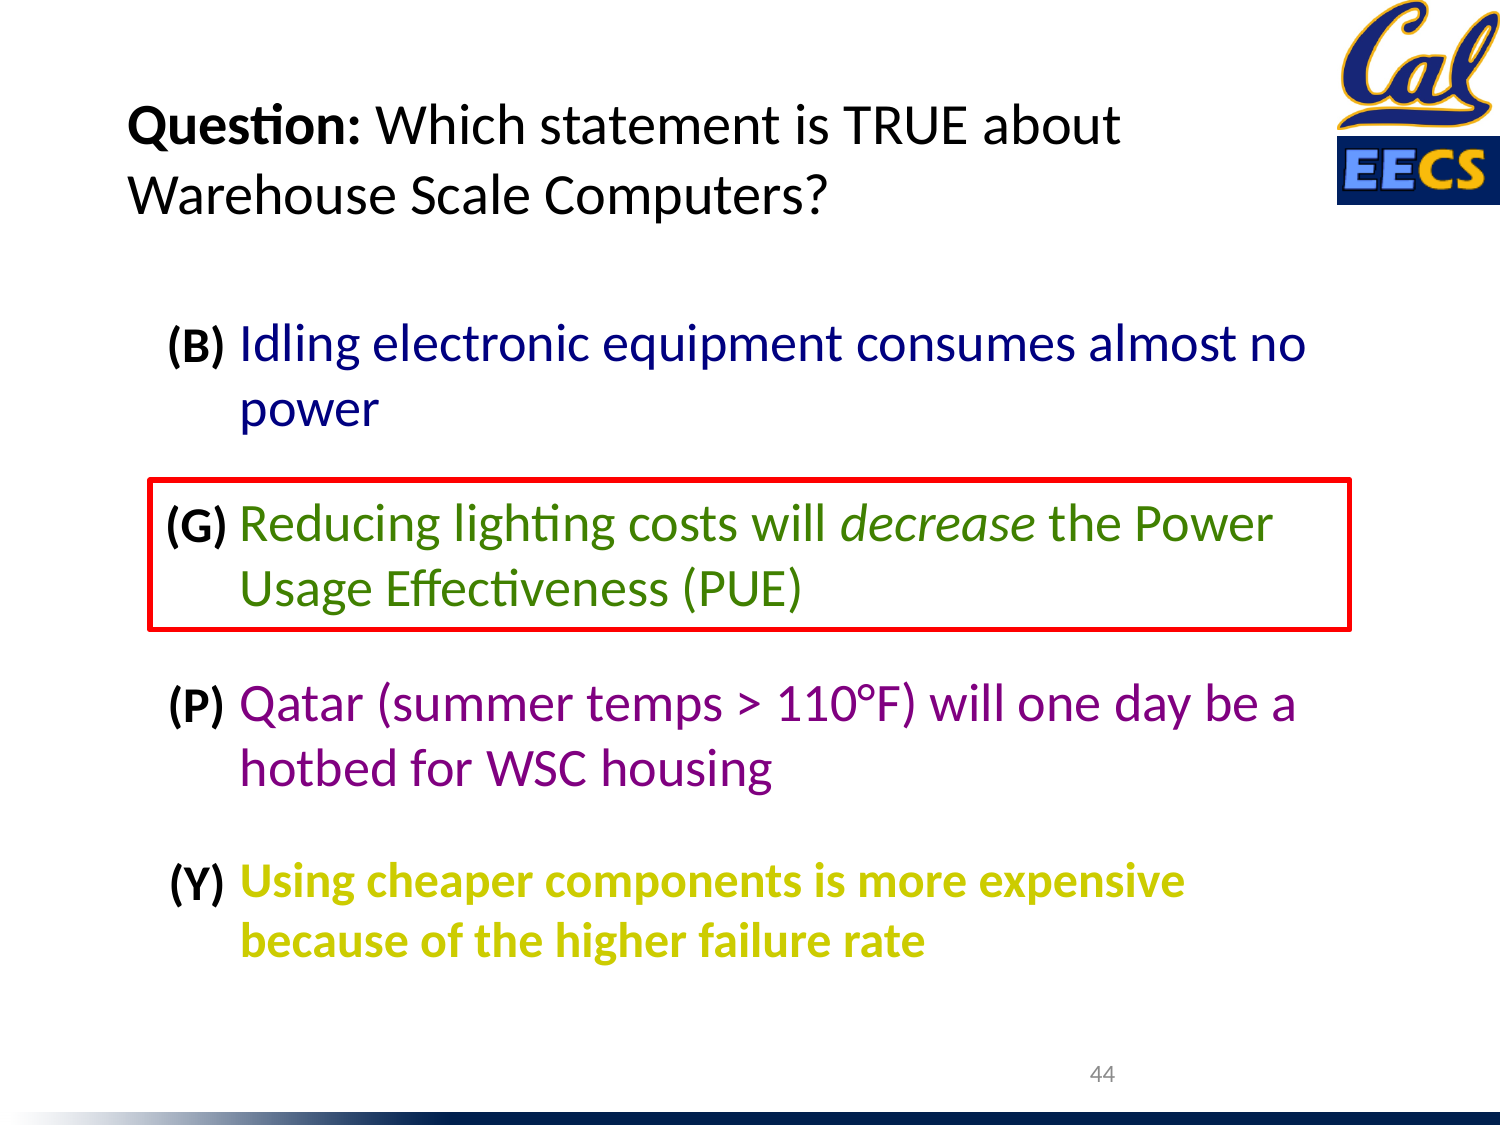

Question: Which statement is TRUE about
Warehouse Scale Computers?
Idling electronic equipment consumes almost no power
(B)
Reducing lighting costs will decrease the Power Usage Effectiveness (PUE)
(G)
Qatar (summer temps > 110°F) will one day be a hotbed for WSC housing
(P)
Using cheaper components is more expensive because of the higher failure rate
(Y)